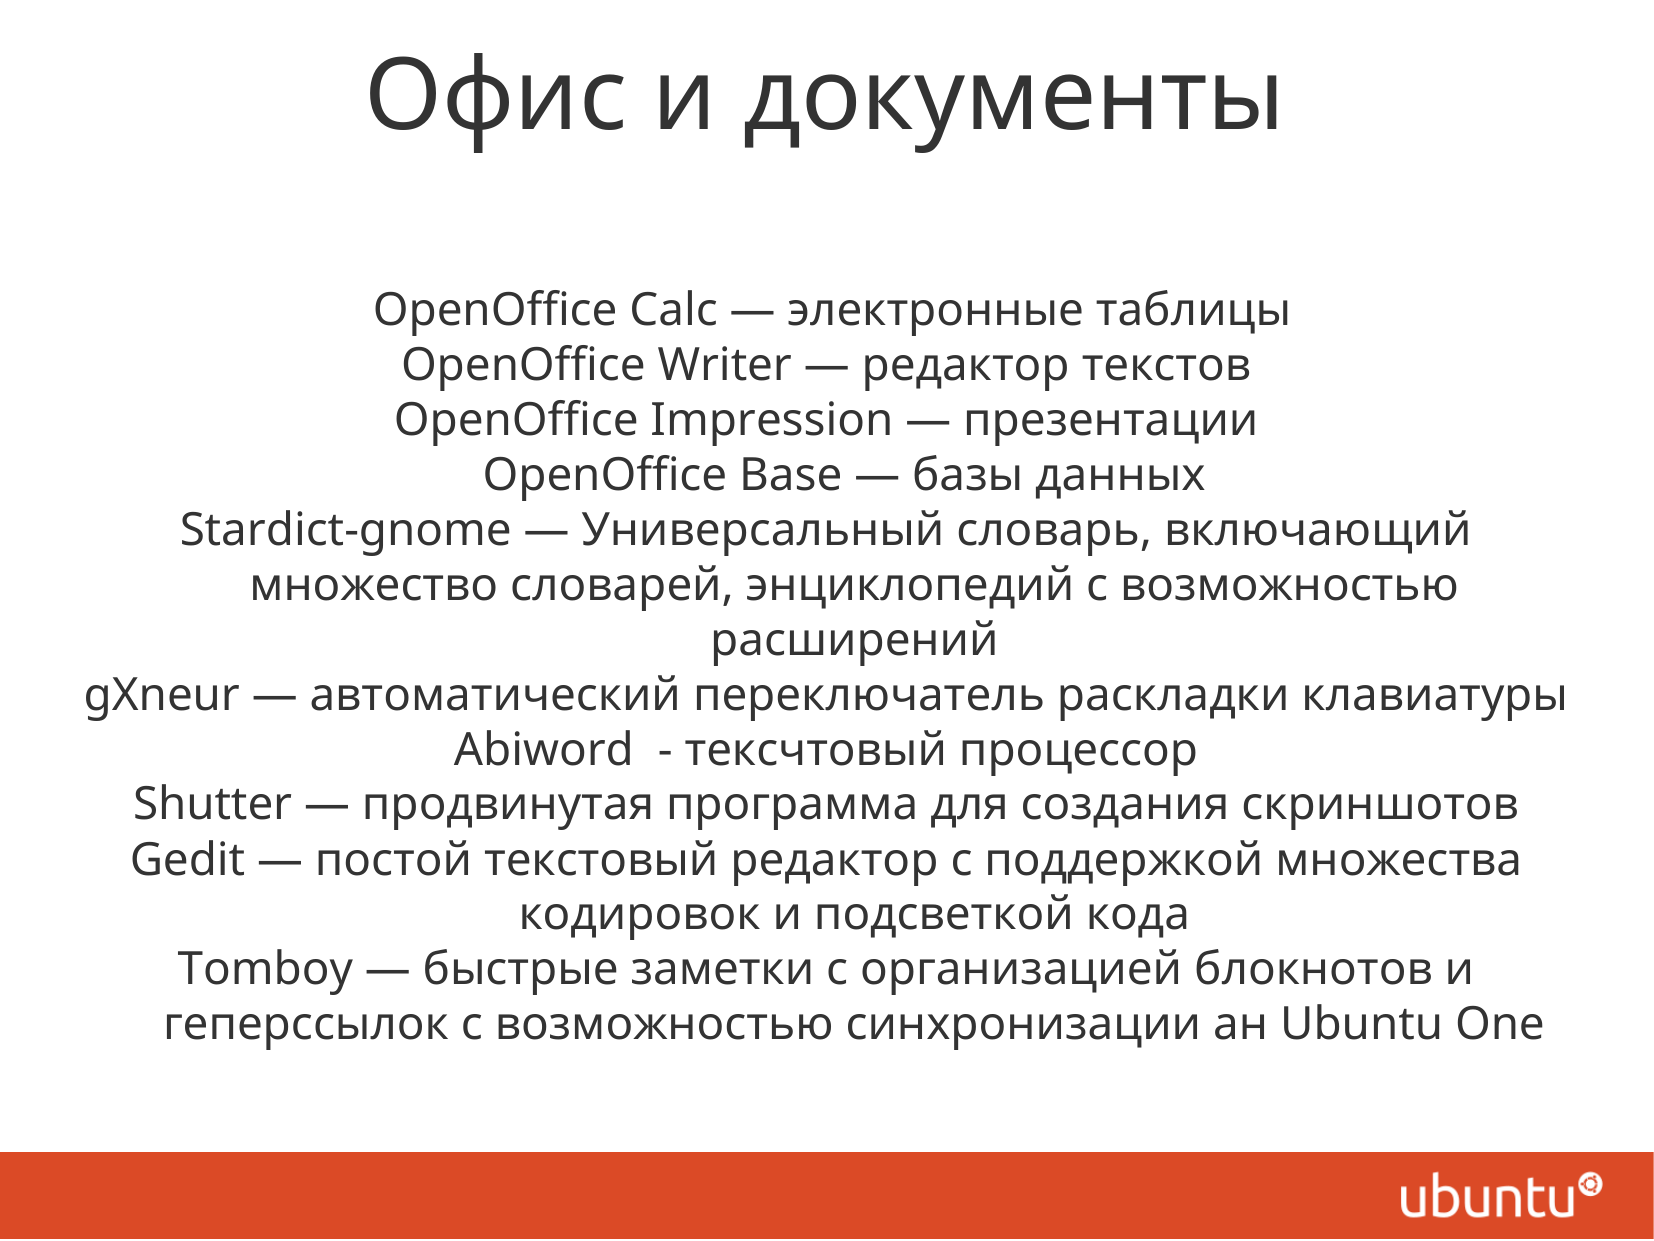

# Офис и документы
 OpenOffice Calc — электронные таблицы
OpenOffice Writer — редактор текстов
OpenOffice Impression — презентации
 OpenOffice Base — базы данных
Stardict-gnome — Универсальный словарь, включающий множество словарей, энциклопедий с возможностью расширений
gXneur — автоматический переключатель раскладки клавиатуры
Abiword - тексчтовый процессор
Shutter — продвинутая программа для создания скриншотов
Gedit — постой текстовый редактор с поддержкой множества кодировок и подсветкой кода
Tomboy — быстрые заметки с организацией блокнотов и геперссылок с возможностью синхронизации ан Ubuntu One